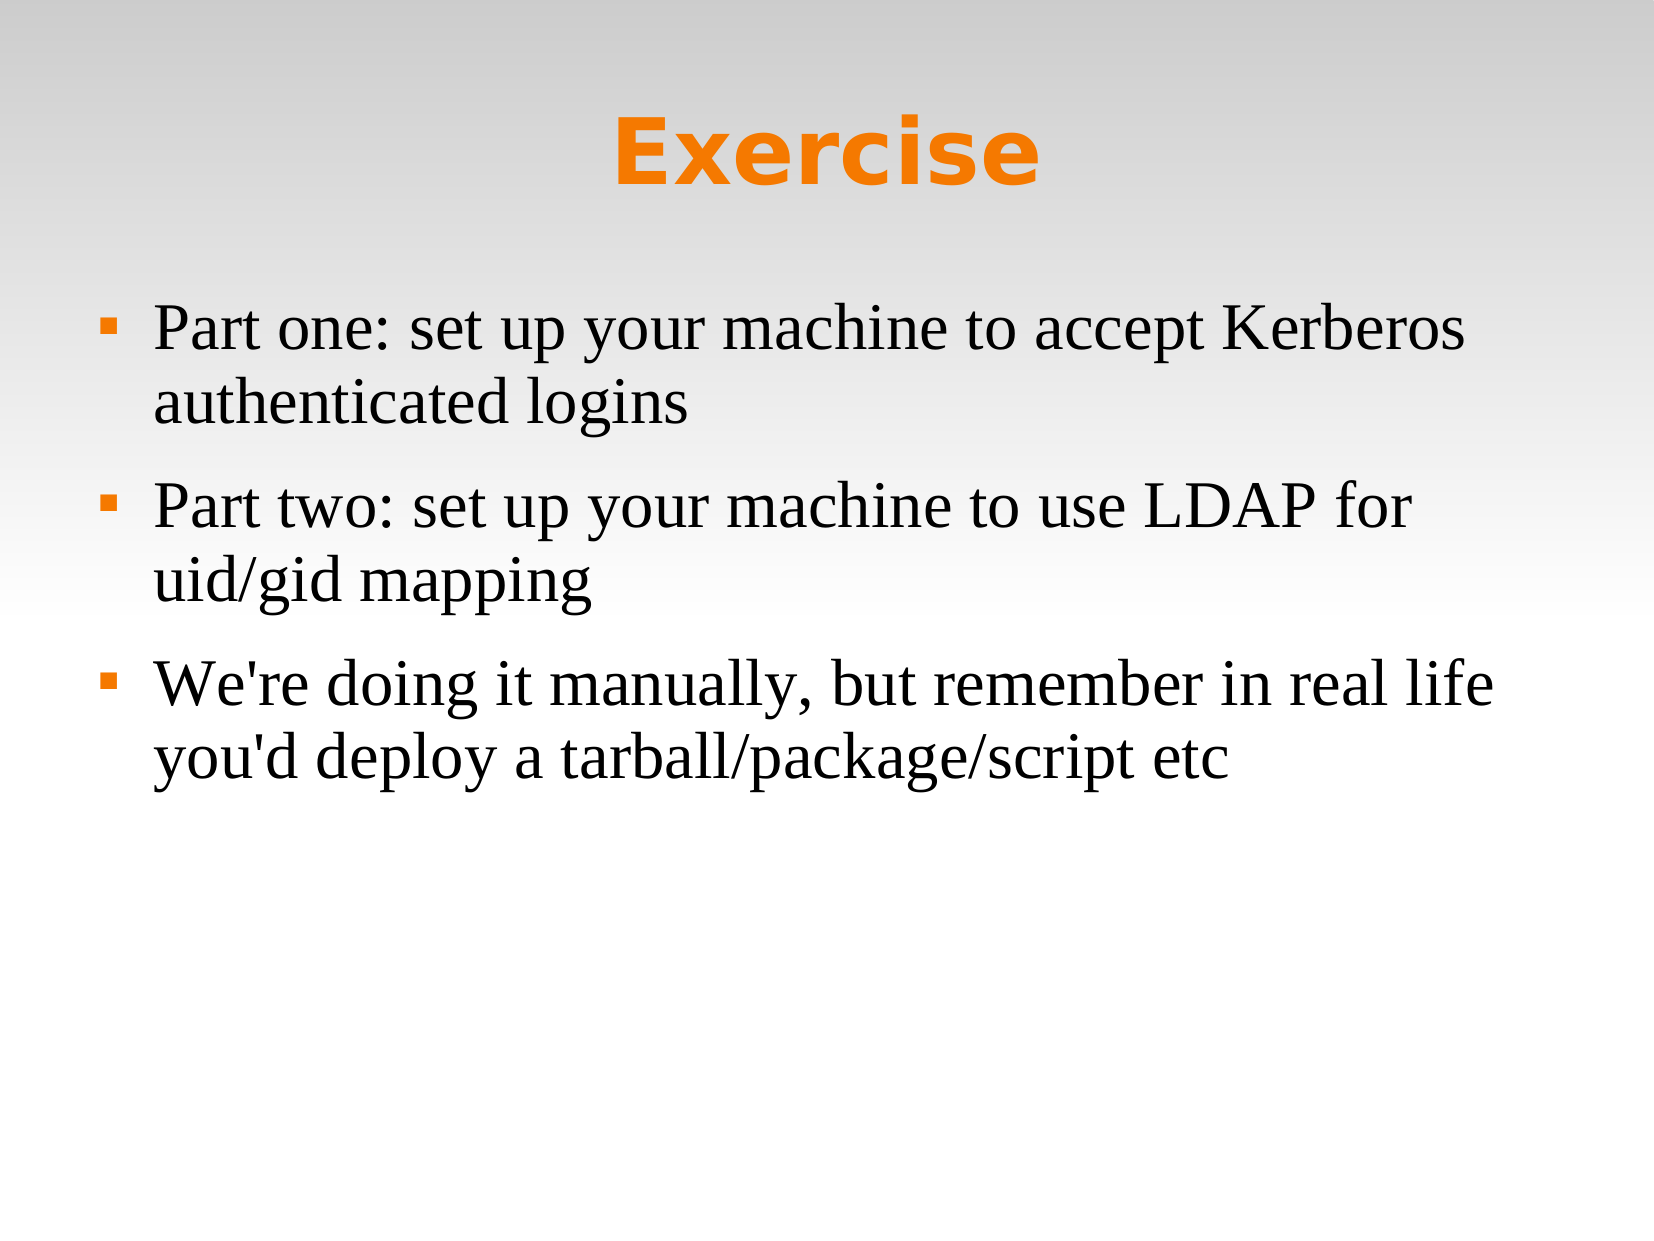

# Exercise
Part one: set up your machine to accept Kerberos authenticated logins
Part two: set up your machine to use LDAP for uid/gid mapping
We're doing it manually, but remember in real life you'd deploy a tarball/package/script etc